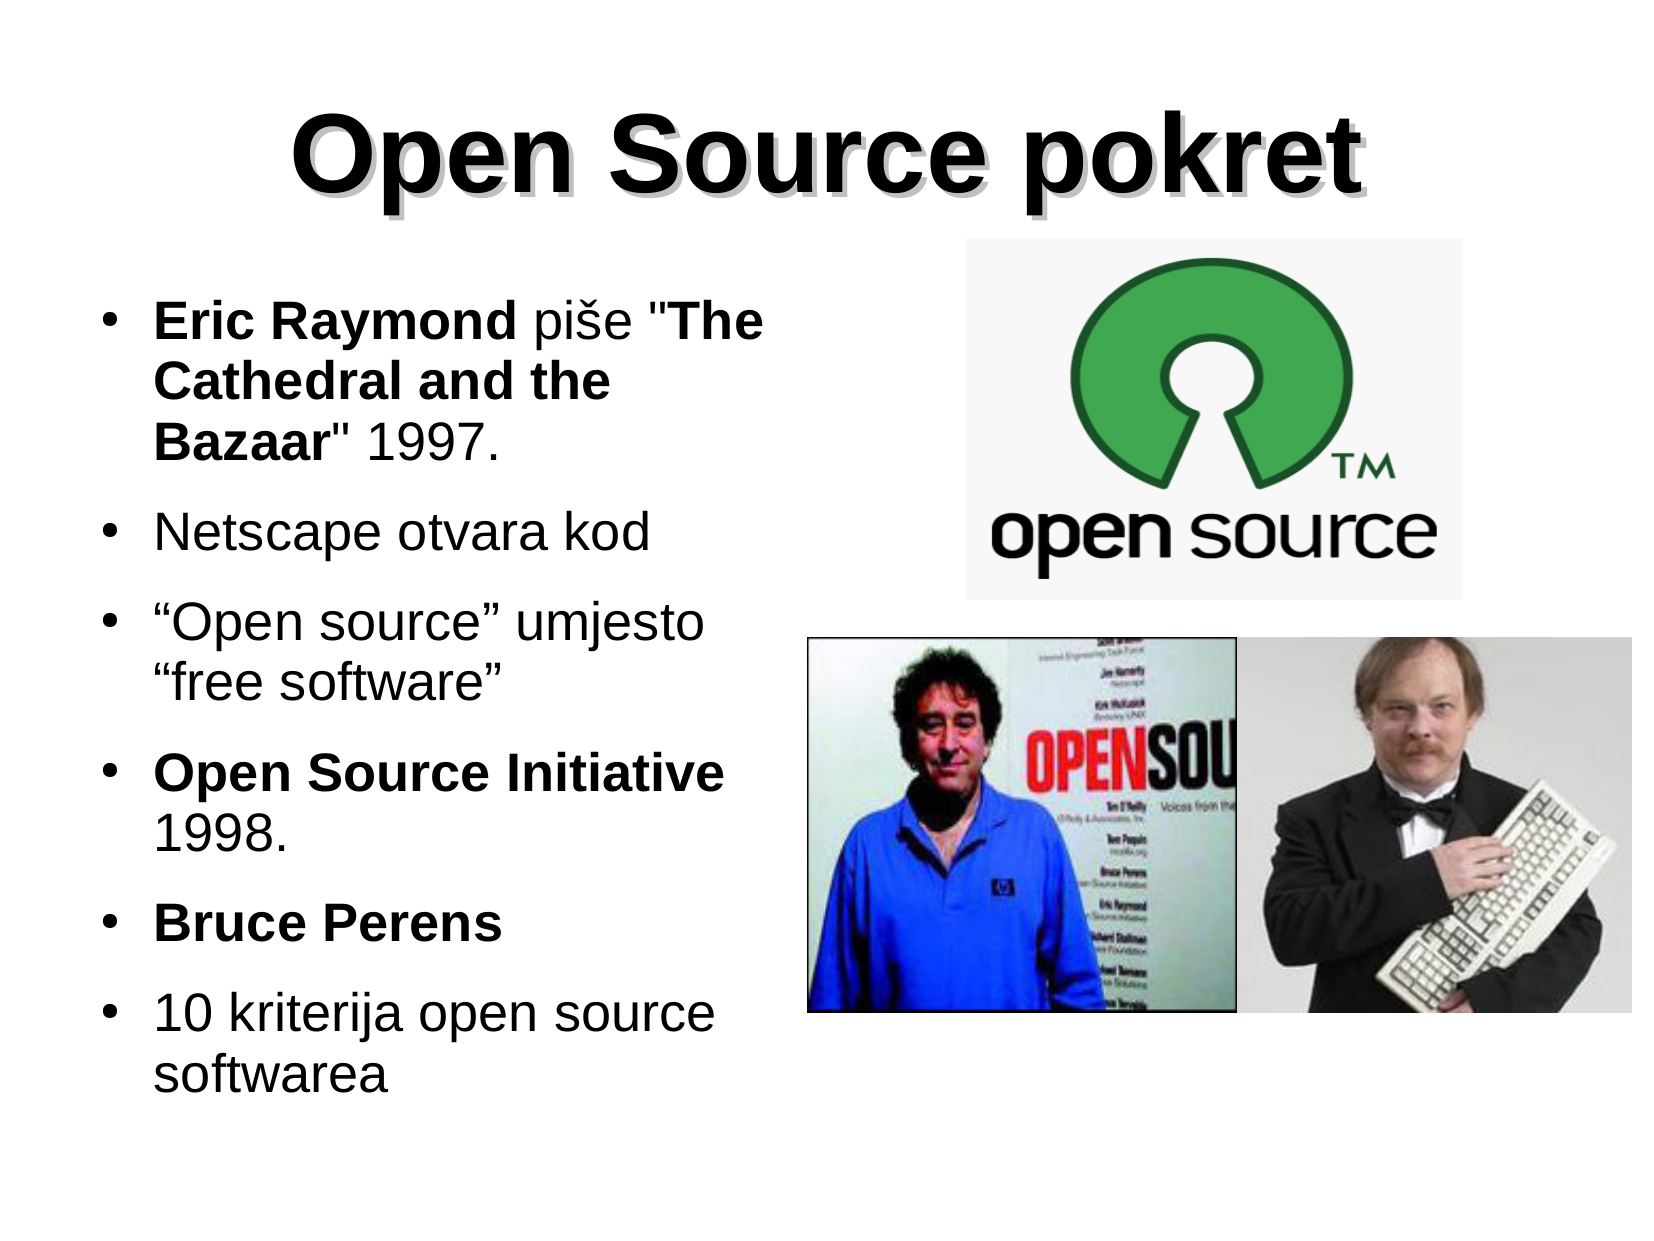

# Open Source pokret
Eric Raymond piše "The Cathedral and the Bazaar" 1997.
Netscape otvara kod
“Open source” umjesto “free software”
Open Source Initiative 1998.
Bruce Perens
10 kriterija open source softwarea